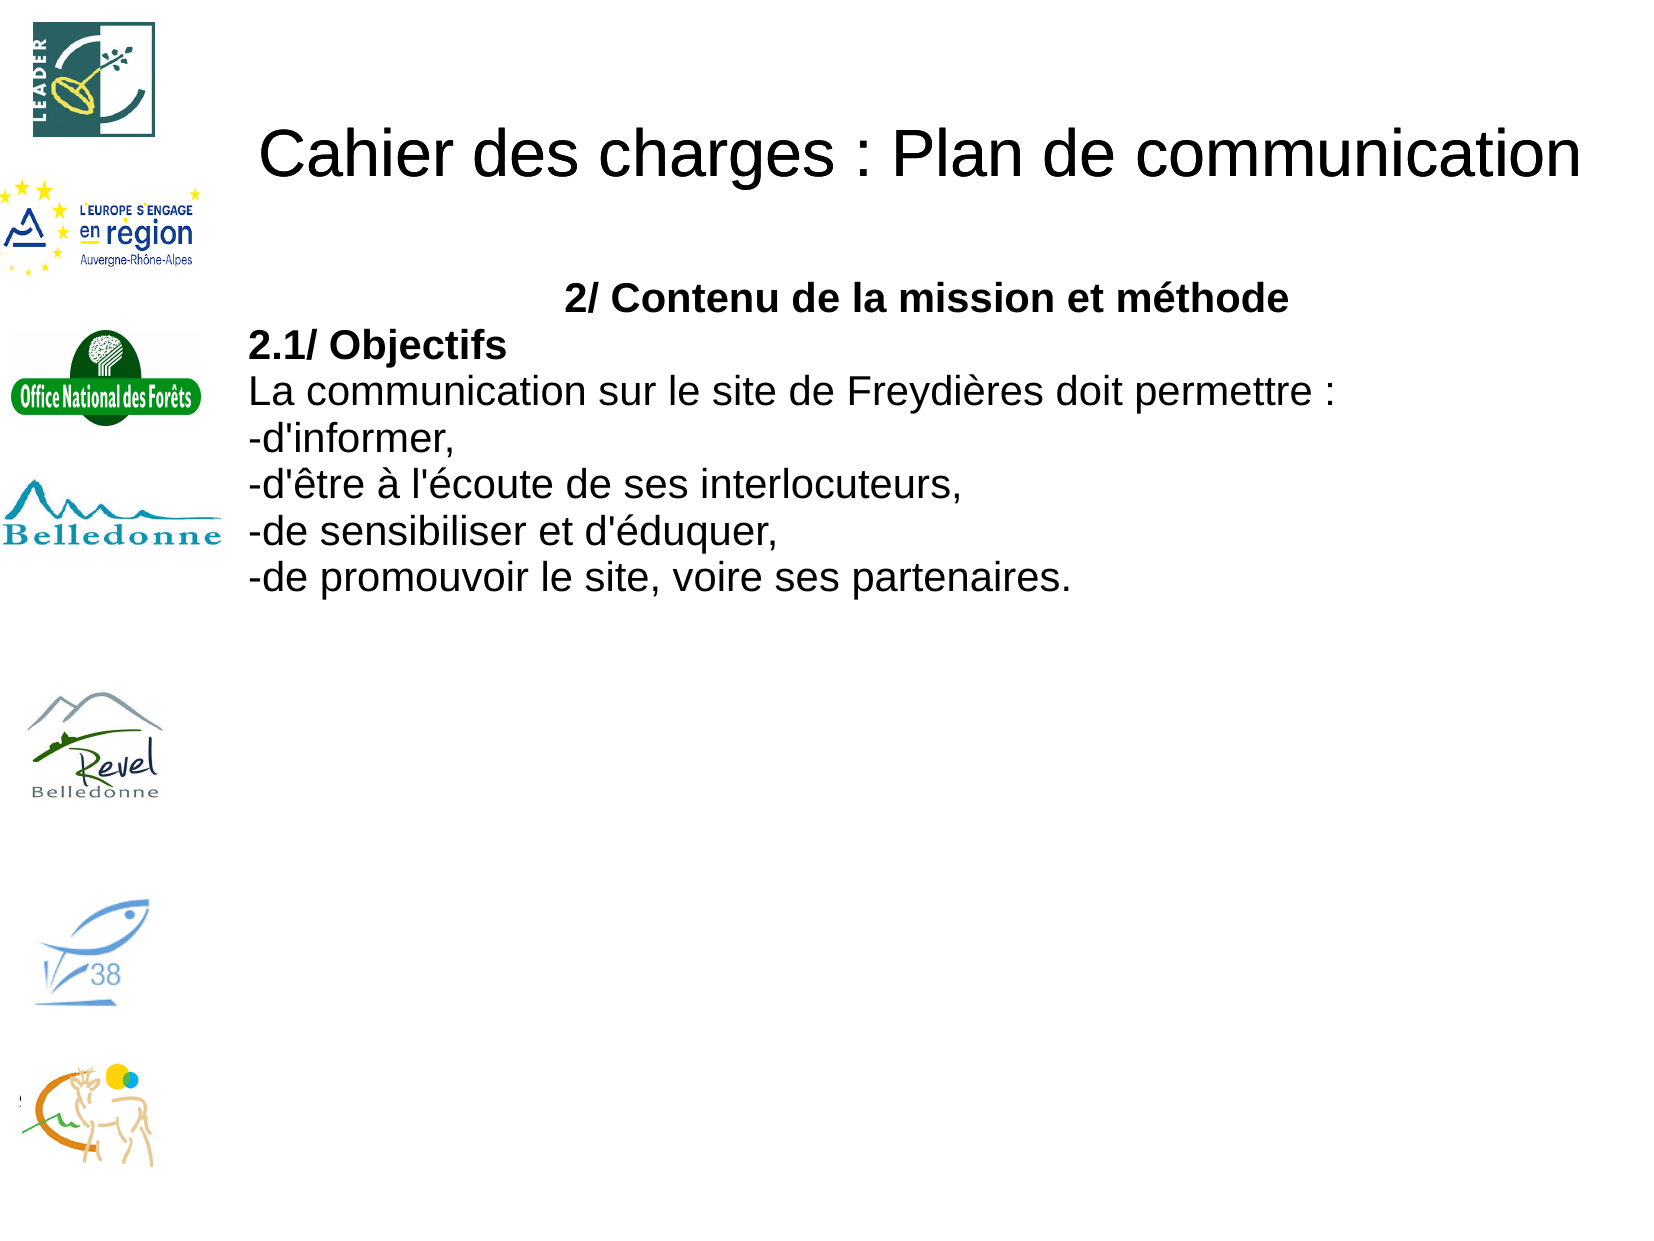

# Cahier des charges : Plan de communication
Cahier des charges : Plan de communication
2/ Contenu de la mission et méthode
2.1/ Objectifs
La communication sur le site de Freydières doit permettre :
-d'informer,
-d'être à l'écoute de ses interlocuteurs,
-de sensibiliser et d'éduquer,
-de promouvoir le site, voire ses partenaires.